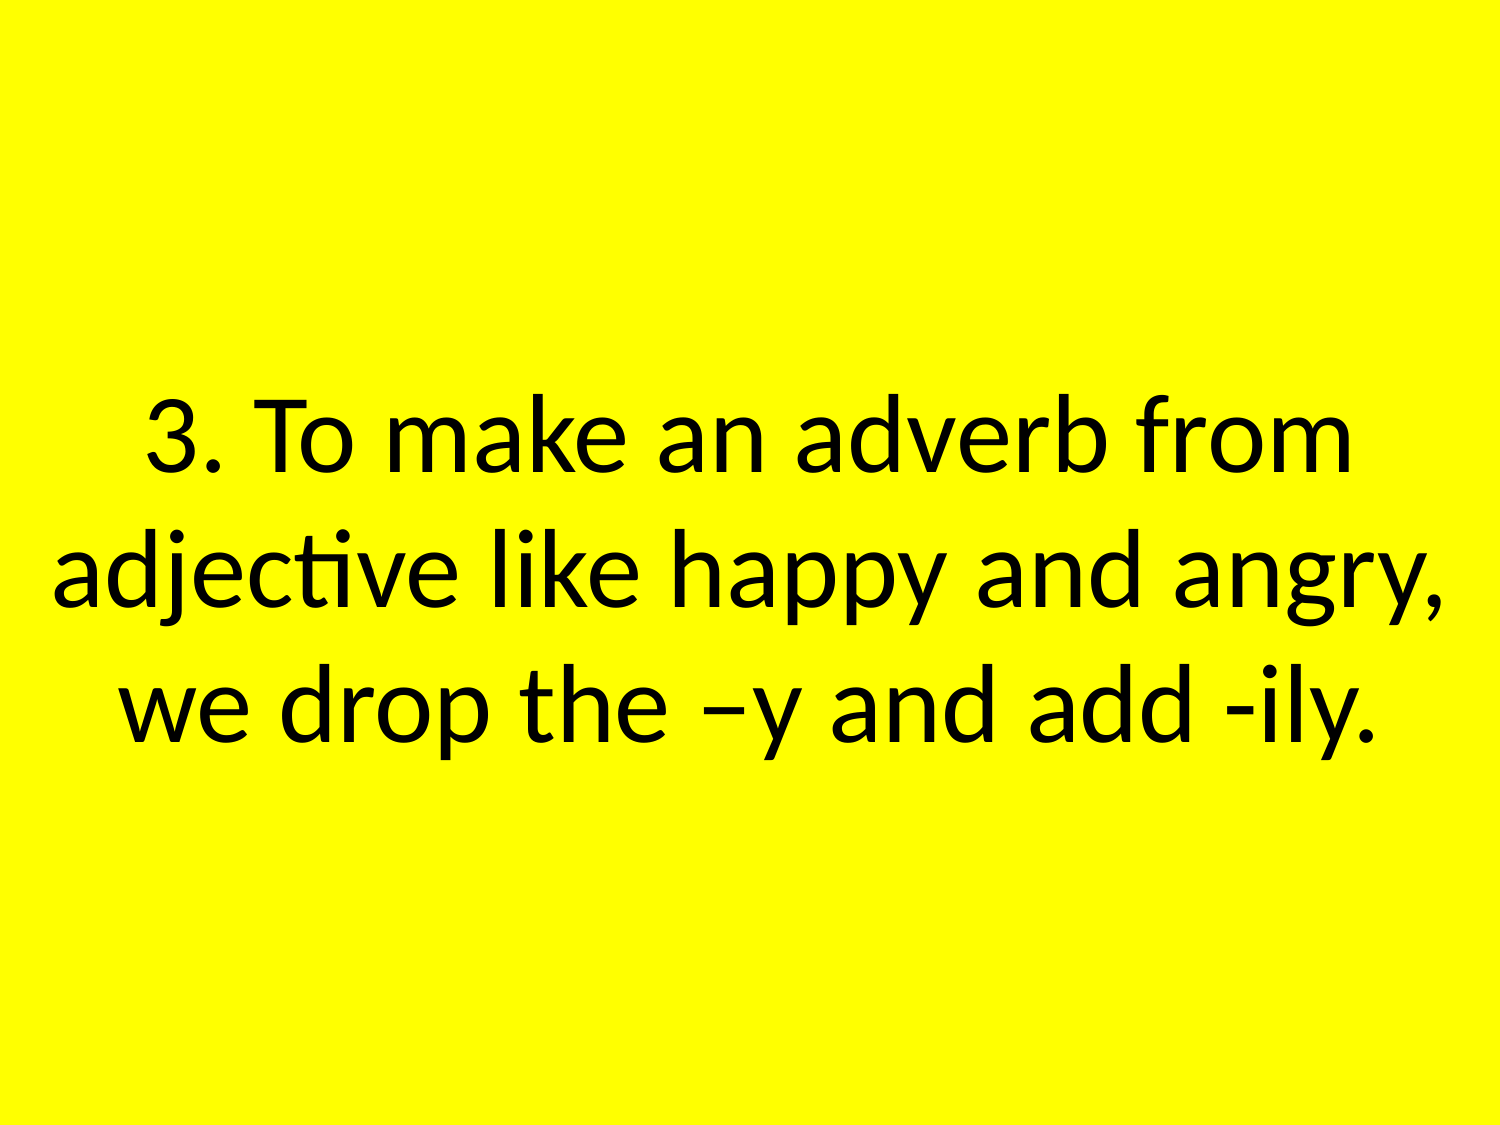

# 3. To make an adverb from adjective like happy and angry, we drop the –y and add -ily.